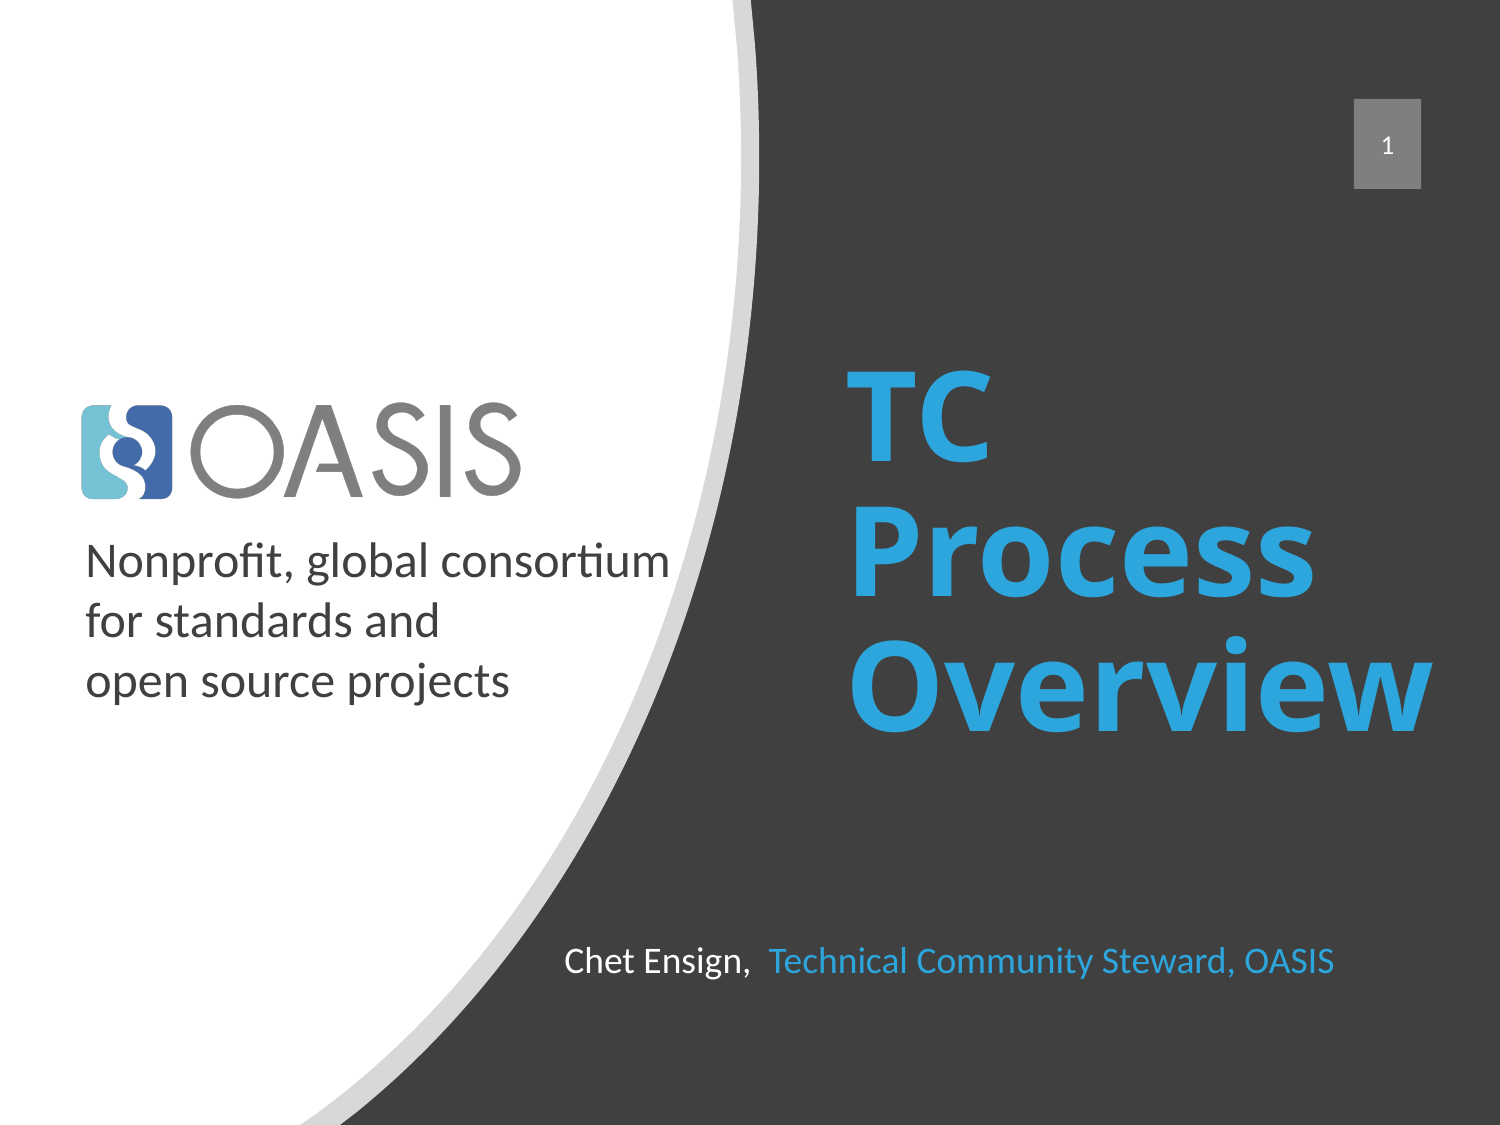

1
# TC Process Overview
Nonprofit, global consortium
for standards and
open source projects
Chet Ensign, Technical Community Steward, OASIS